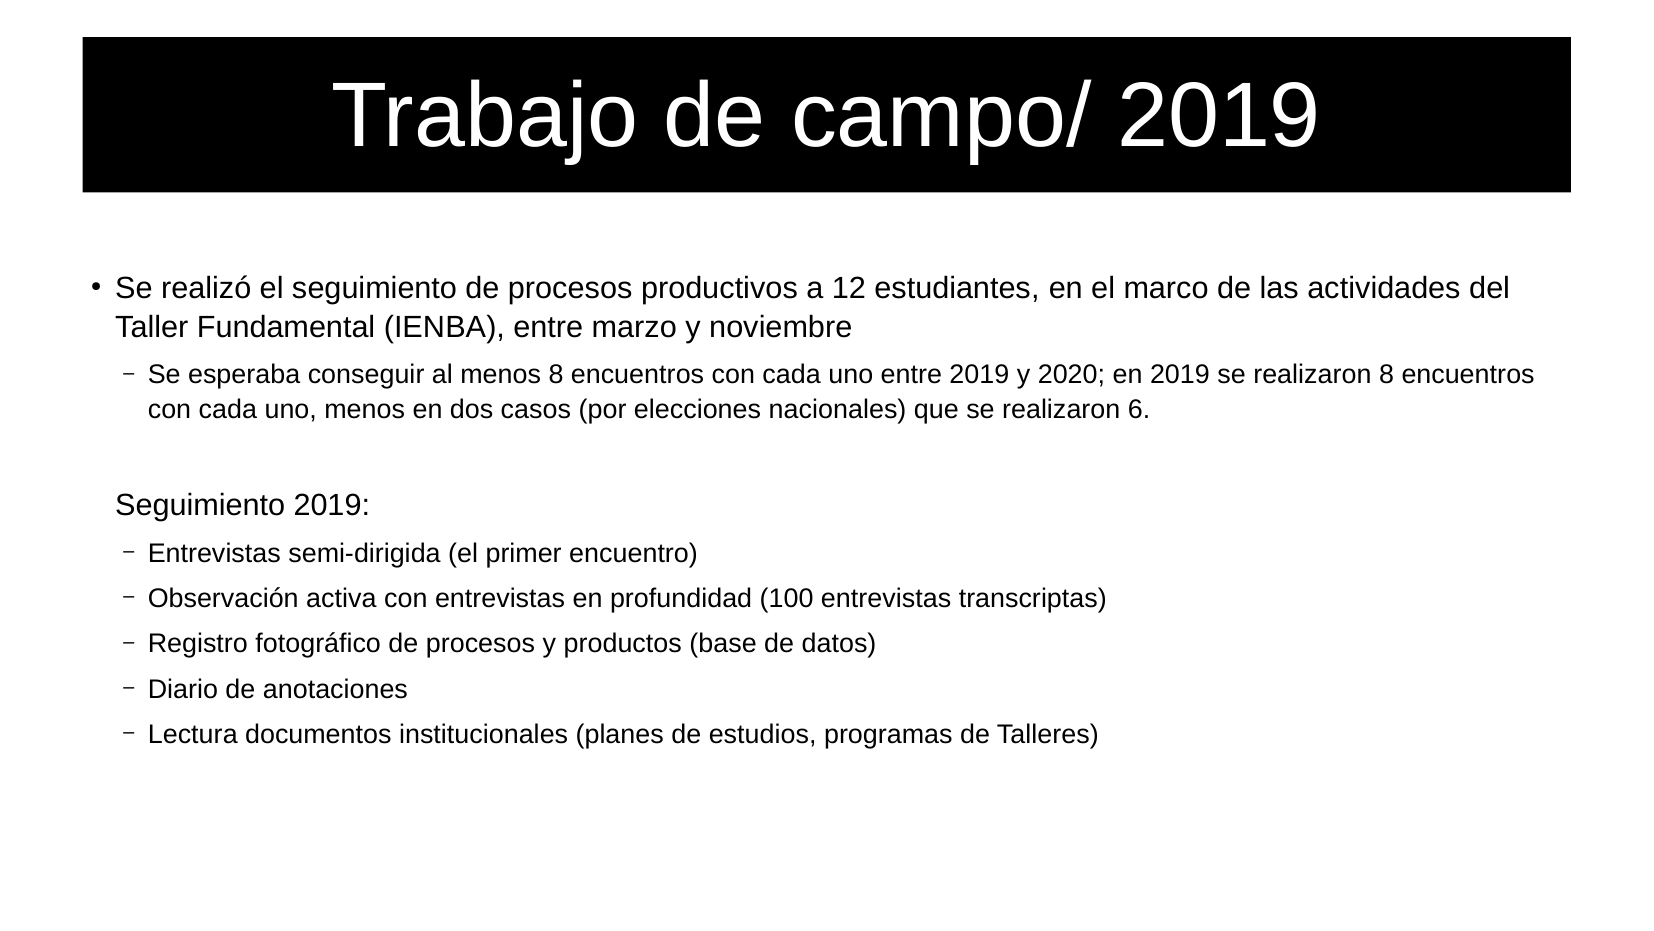

# Trabajo de campo/ 2019
Se realizó el seguimiento de procesos productivos a 12 estudiantes, en el marco de las actividades del Taller Fundamental (IENBA), entre marzo y noviembre
Se esperaba conseguir al menos 8 encuentros con cada uno entre 2019 y 2020; en 2019 se realizaron 8 encuentros con cada uno, menos en dos casos (por elecciones nacionales) que se realizaron 6.
Seguimiento 2019:
Entrevistas semi-dirigida (el primer encuentro)
Observación activa con entrevistas en profundidad (100 entrevistas transcriptas)
Registro fotográfico de procesos y productos (base de datos)
Diario de anotaciones
Lectura documentos institucionales (planes de estudios, programas de Talleres)